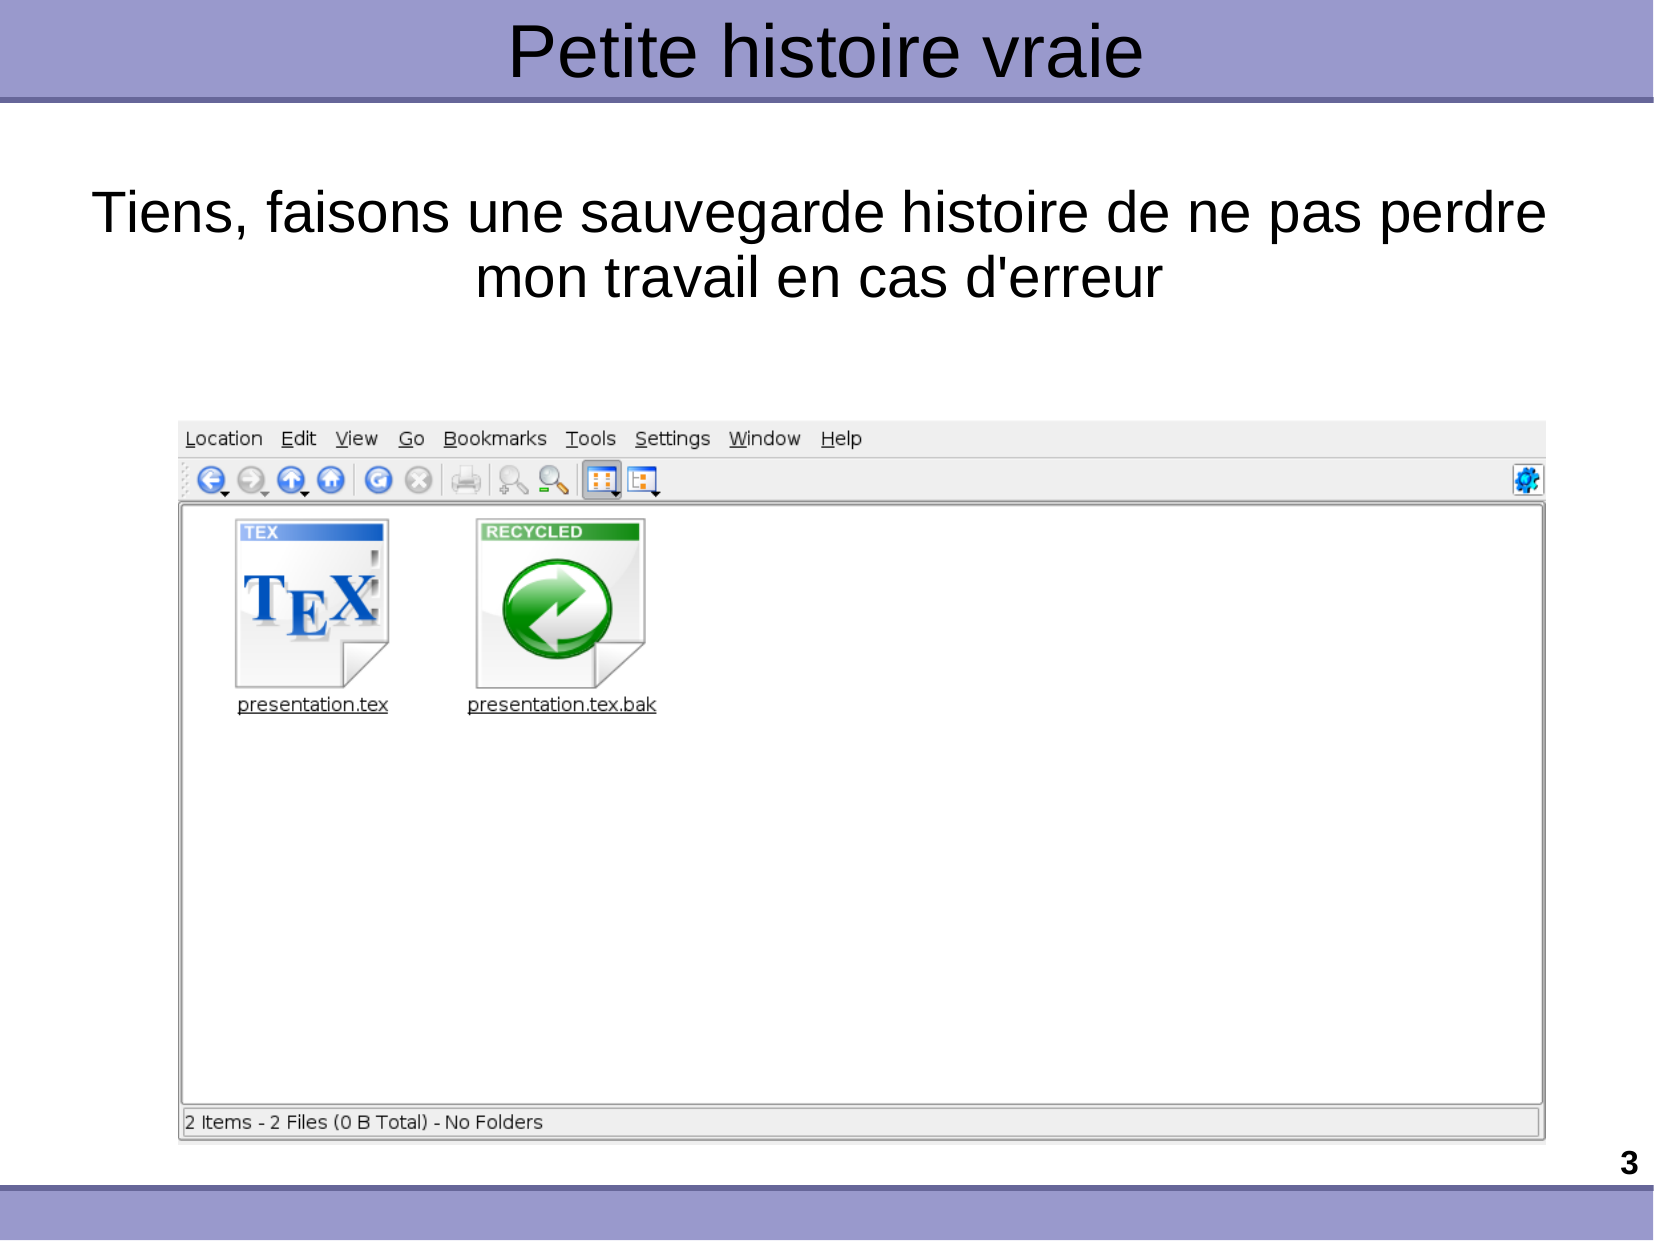

# Petite histoire vraie
Tiens, faisons une sauvegarde histoire de ne pas perdre mon travail en cas d'erreur